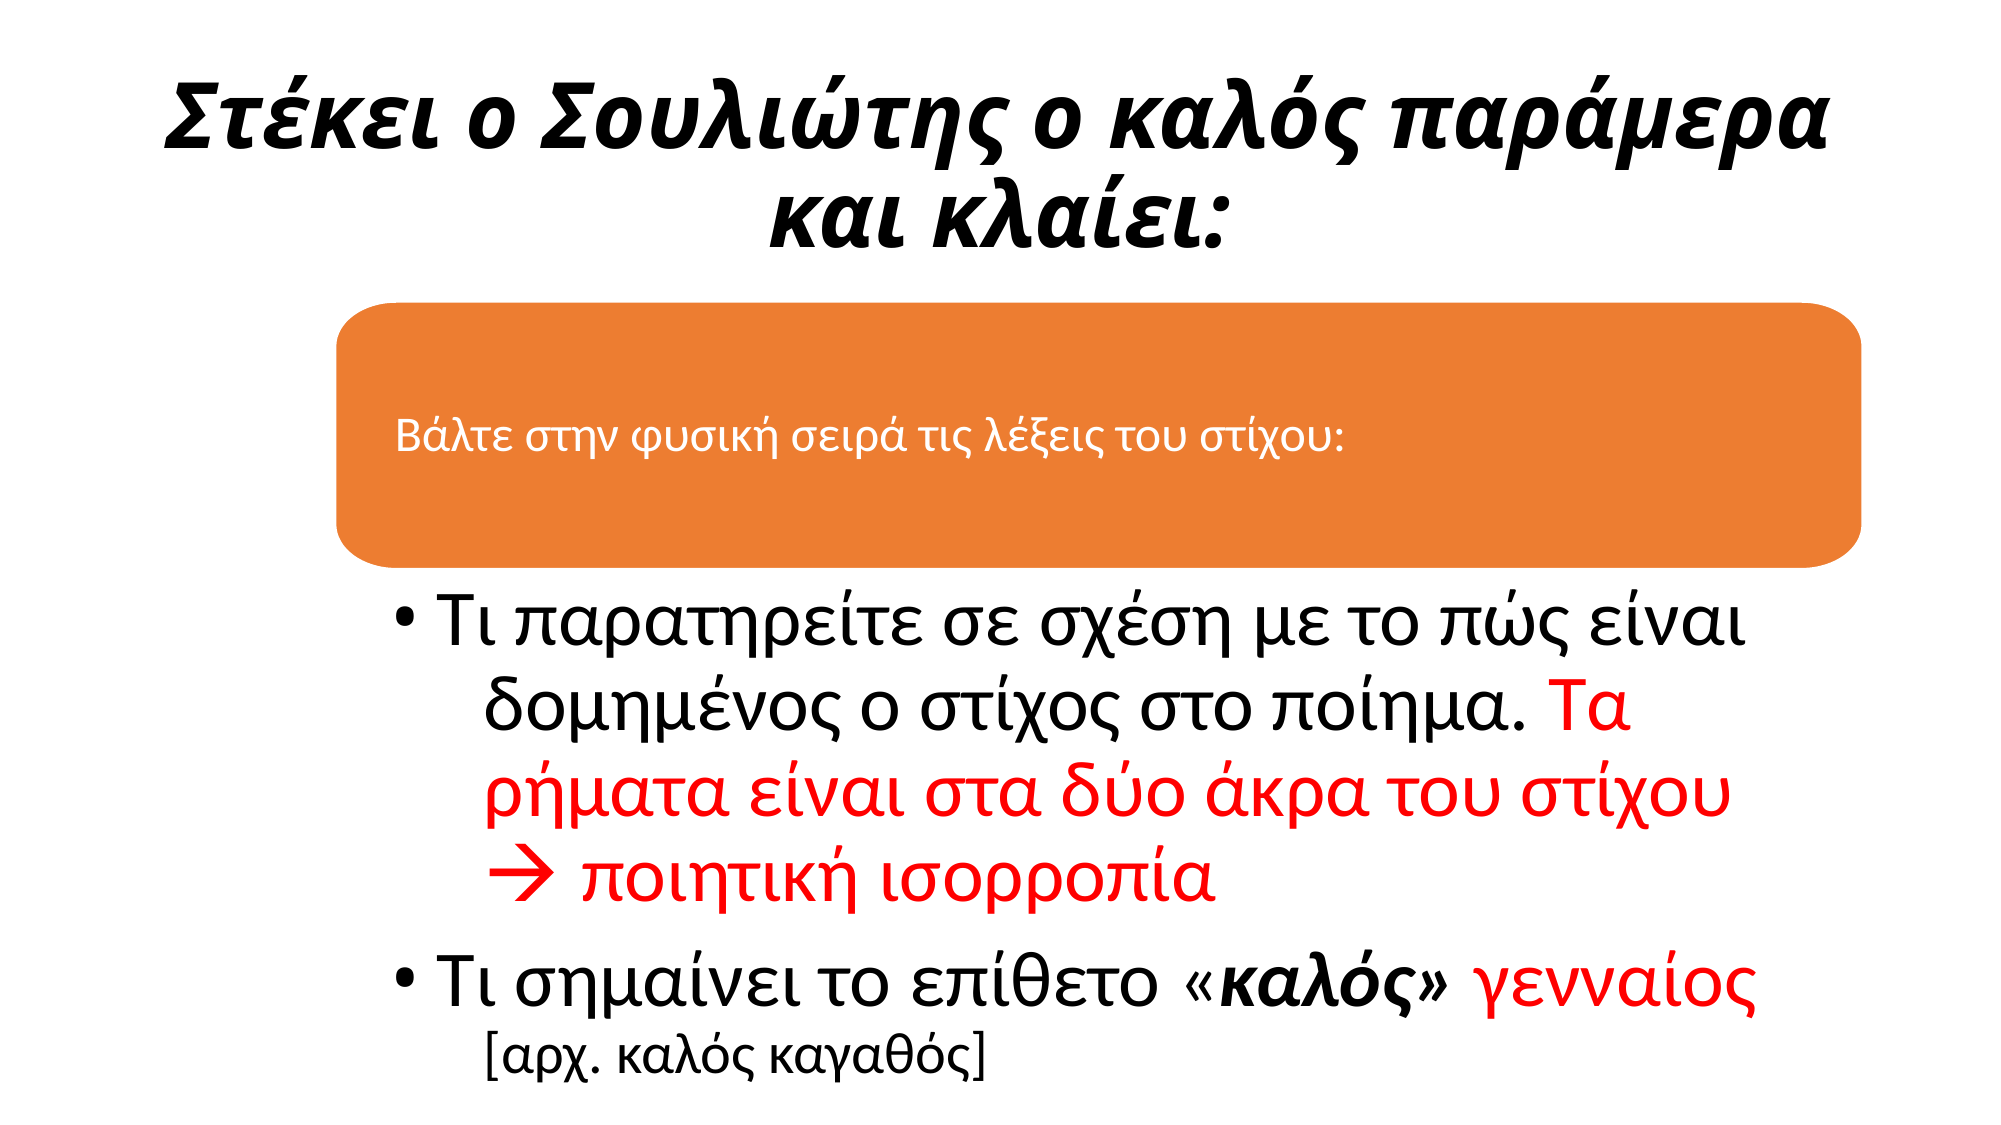

# Στέκει ο Σουλιώτης ο καλός παράμερα και κλαίει:
Βάλτε στην φυσική σειρά τις λέξεις του στίχου:
Τι παρατηρείτε σε σχέση με το πώς είναι δομημένος ο στίχος στο ποίημα. Τα ρήματα είναι στα δύο άκρα του στίχου  ποιητική ισορροπία
Τι σημαίνει το επίθετο «καλός» γενναίος [αρχ. καλός καγαθός]